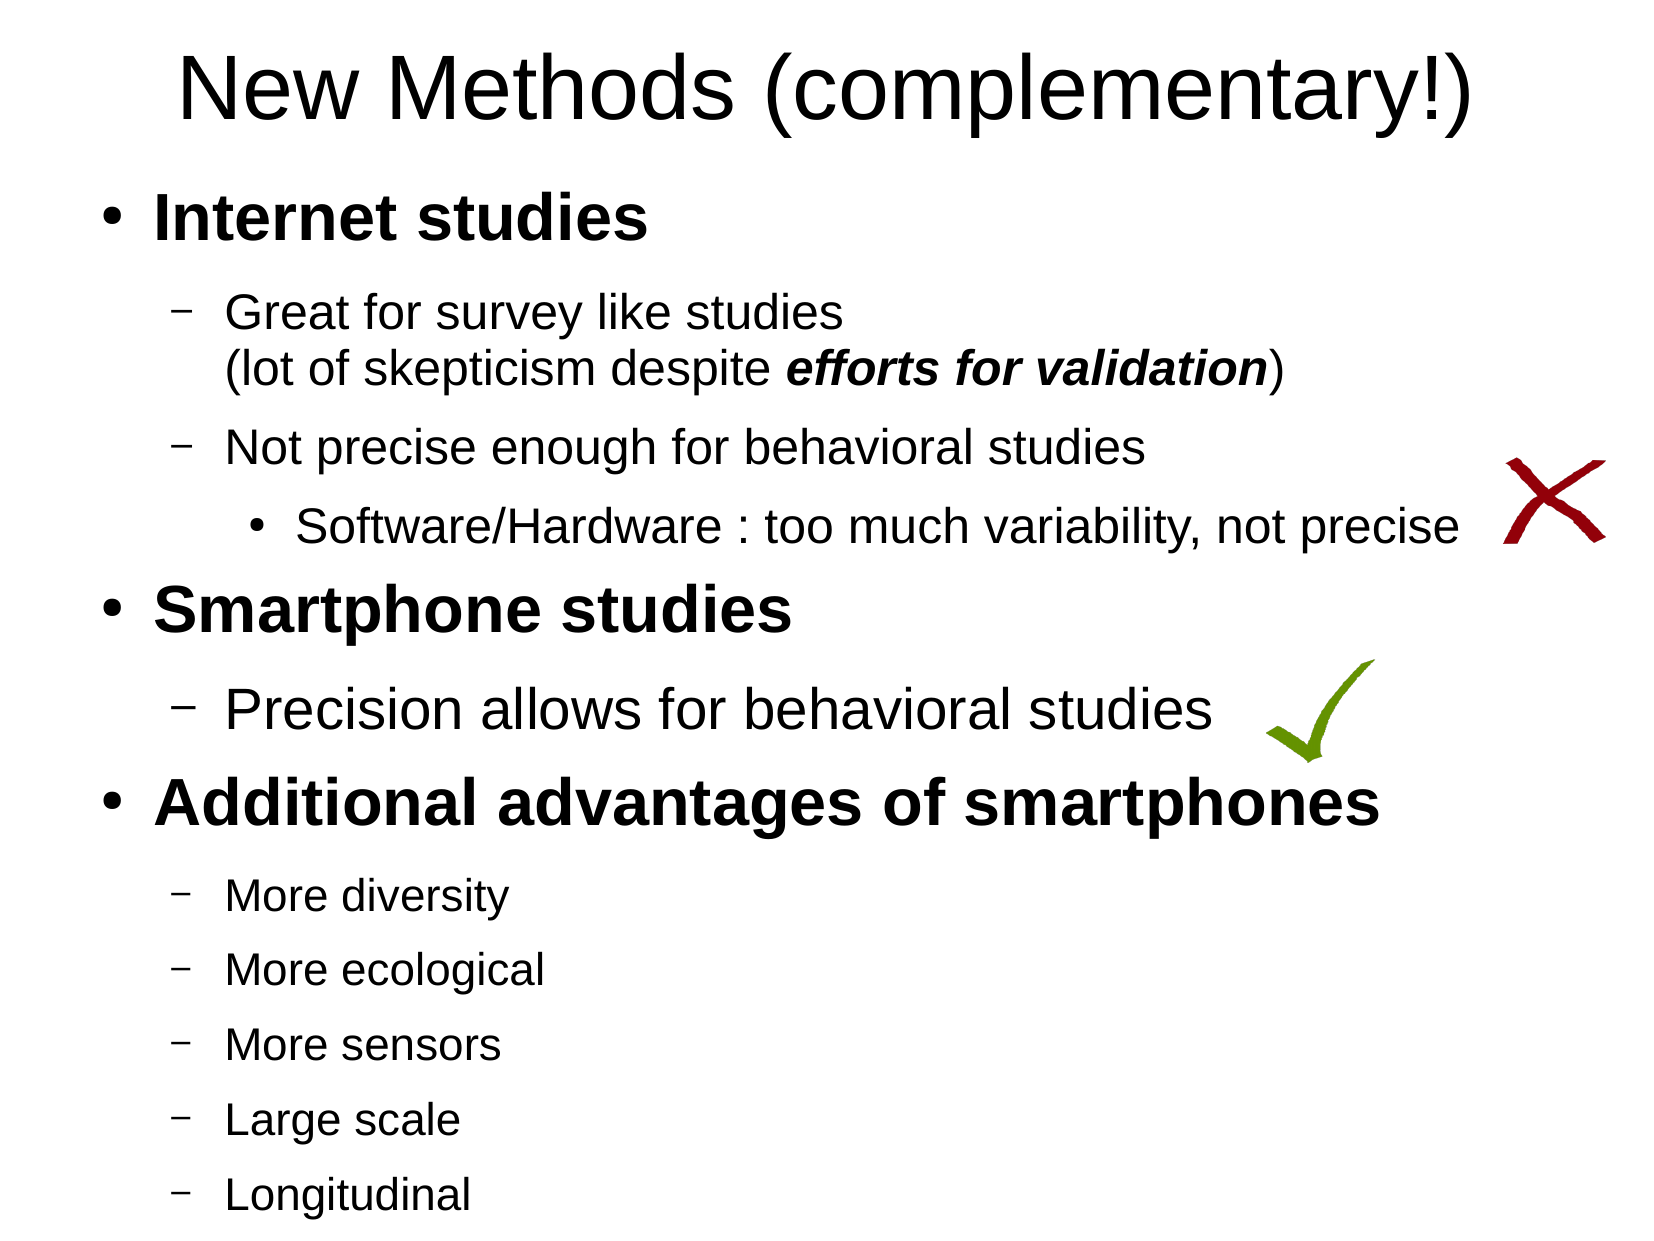

# New Methods (complementary!)
Internet studies
Great for survey like studies
(lot of skepticism despite efforts for validation)
Not precise enough for behavioral studies
Software/Hardware : too much variability, not precise
Smartphone studies
Precision allows for behavioral studies
Additional advantages of smartphones
More diversity
More ecological
More sensors
Large scale
Longitudinal